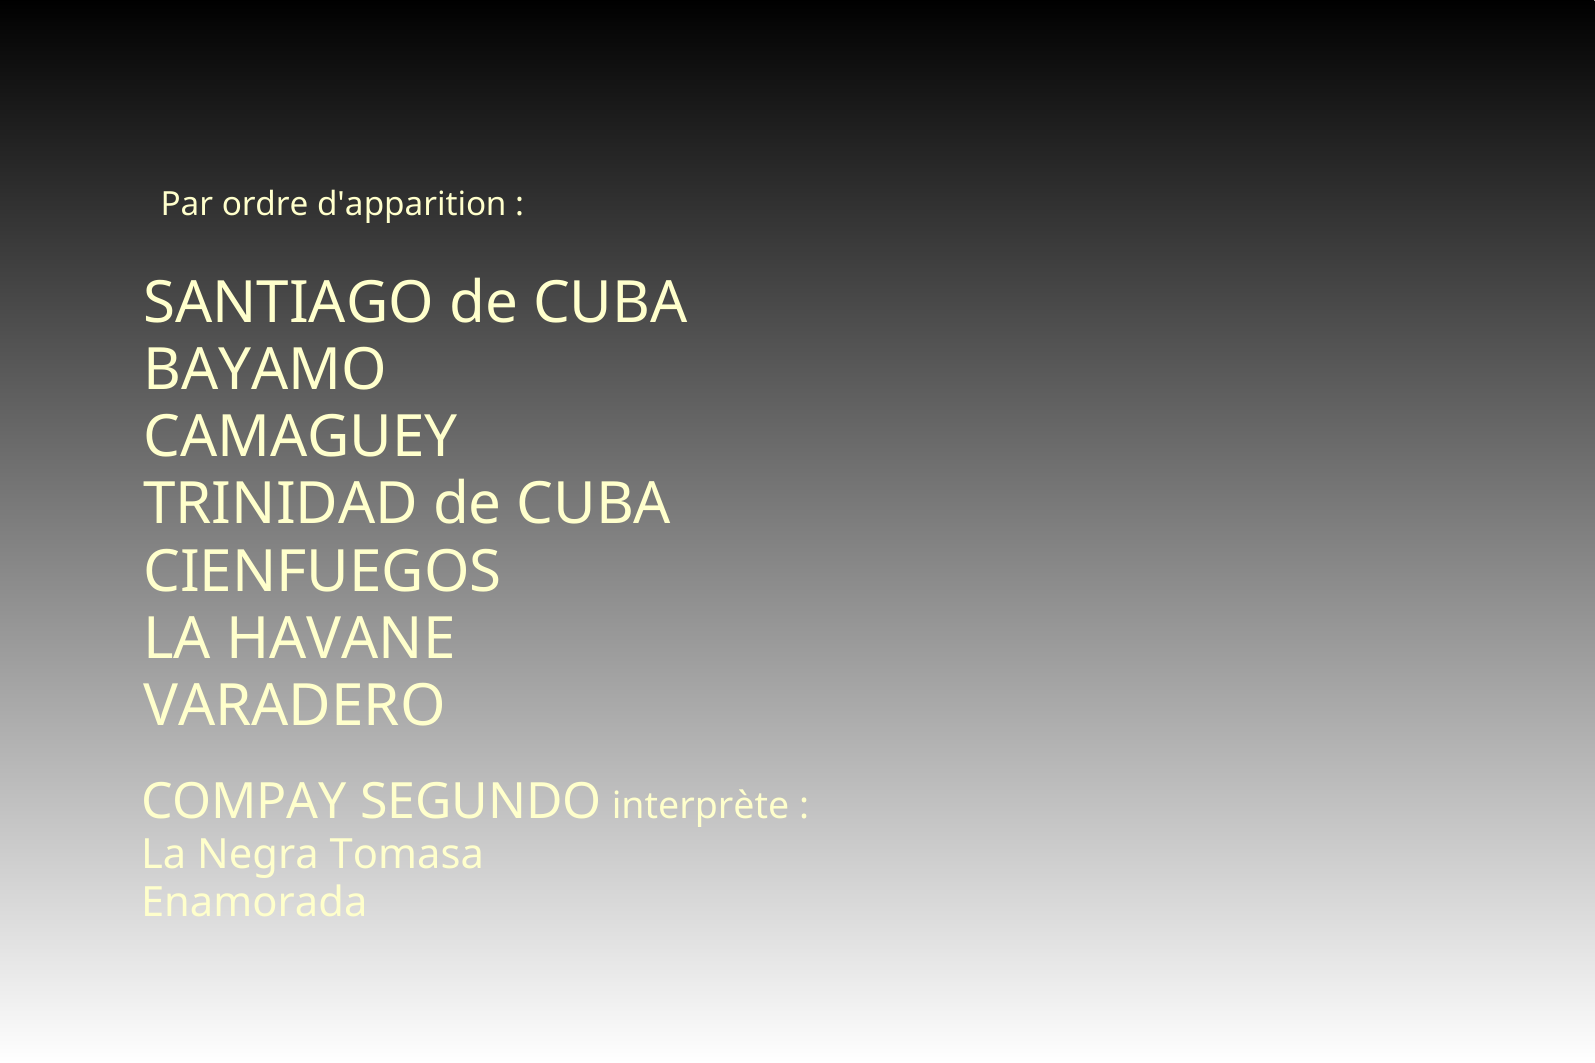

Par ordre d'apparition :
SANTIAGO de CUBA
BAYAMO
CAMAGUEY
TRINIDAD de CUBA
CIENFUEGOS
LA HAVANE
VARADERO
COMPAY SEGUNDO interprète :
La Negra Tomasa
Enamorada